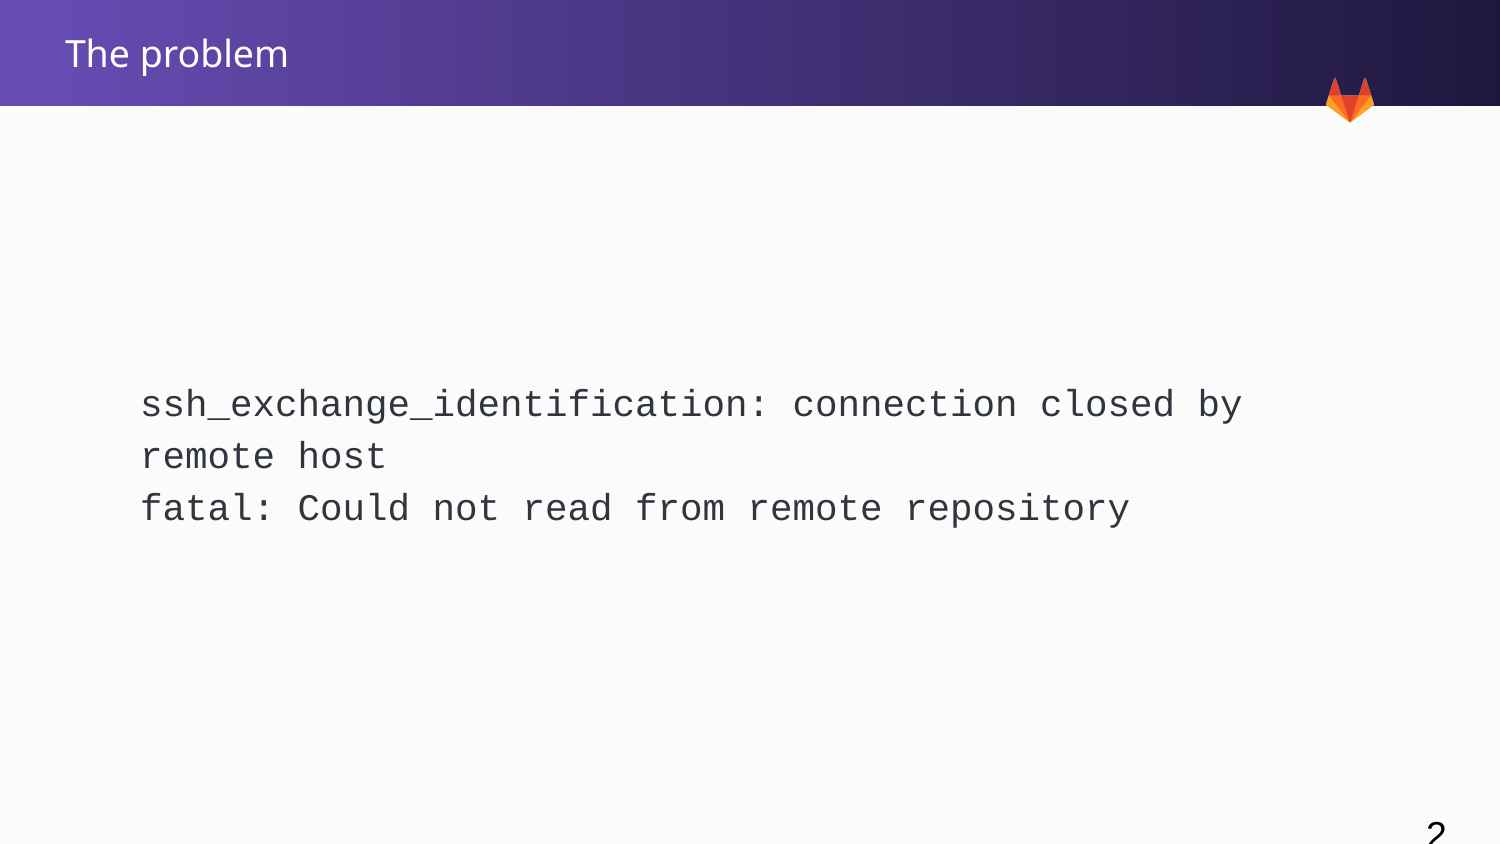

# The problem
ssh_exchange_identification: connection closed by remote host
fatal: Could not read from remote repository